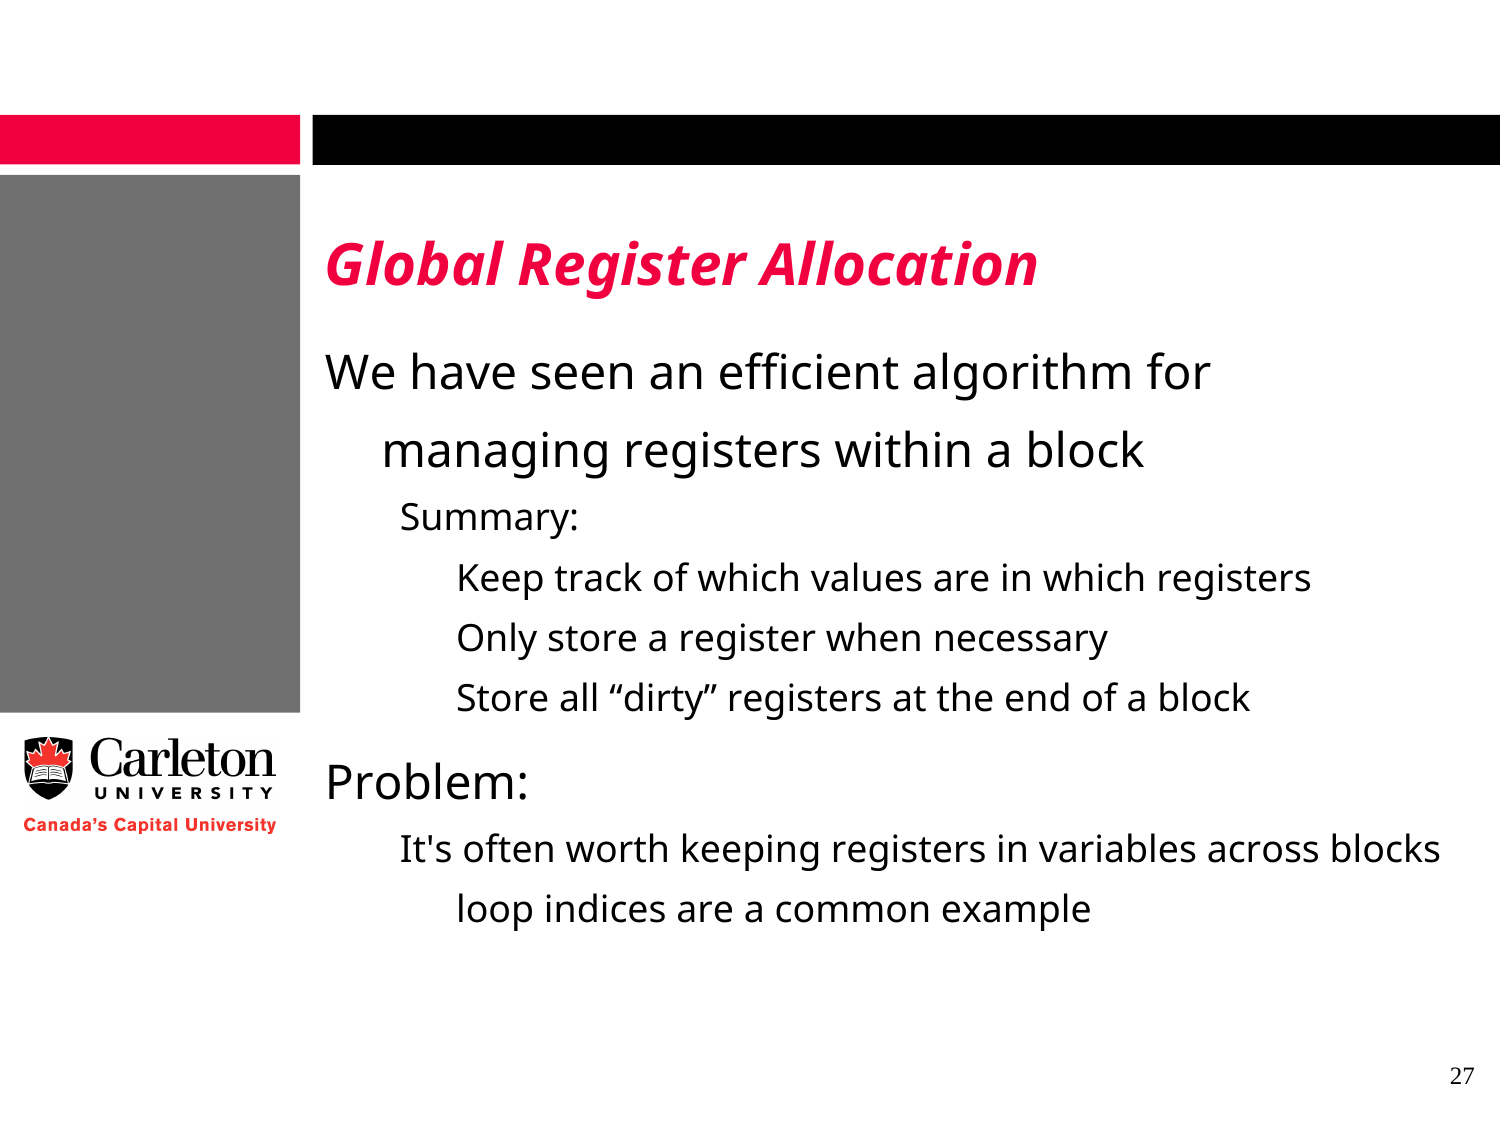

# Global Register Allocation
We have seen an efficient algorithm for managing registers within a block
Summary:
Keep track of which values are in which registers
Only store a register when necessary
Store all “dirty” registers at the end of a block
Problem:
It's often worth keeping registers in variables across blocks
loop indices are a common example
27